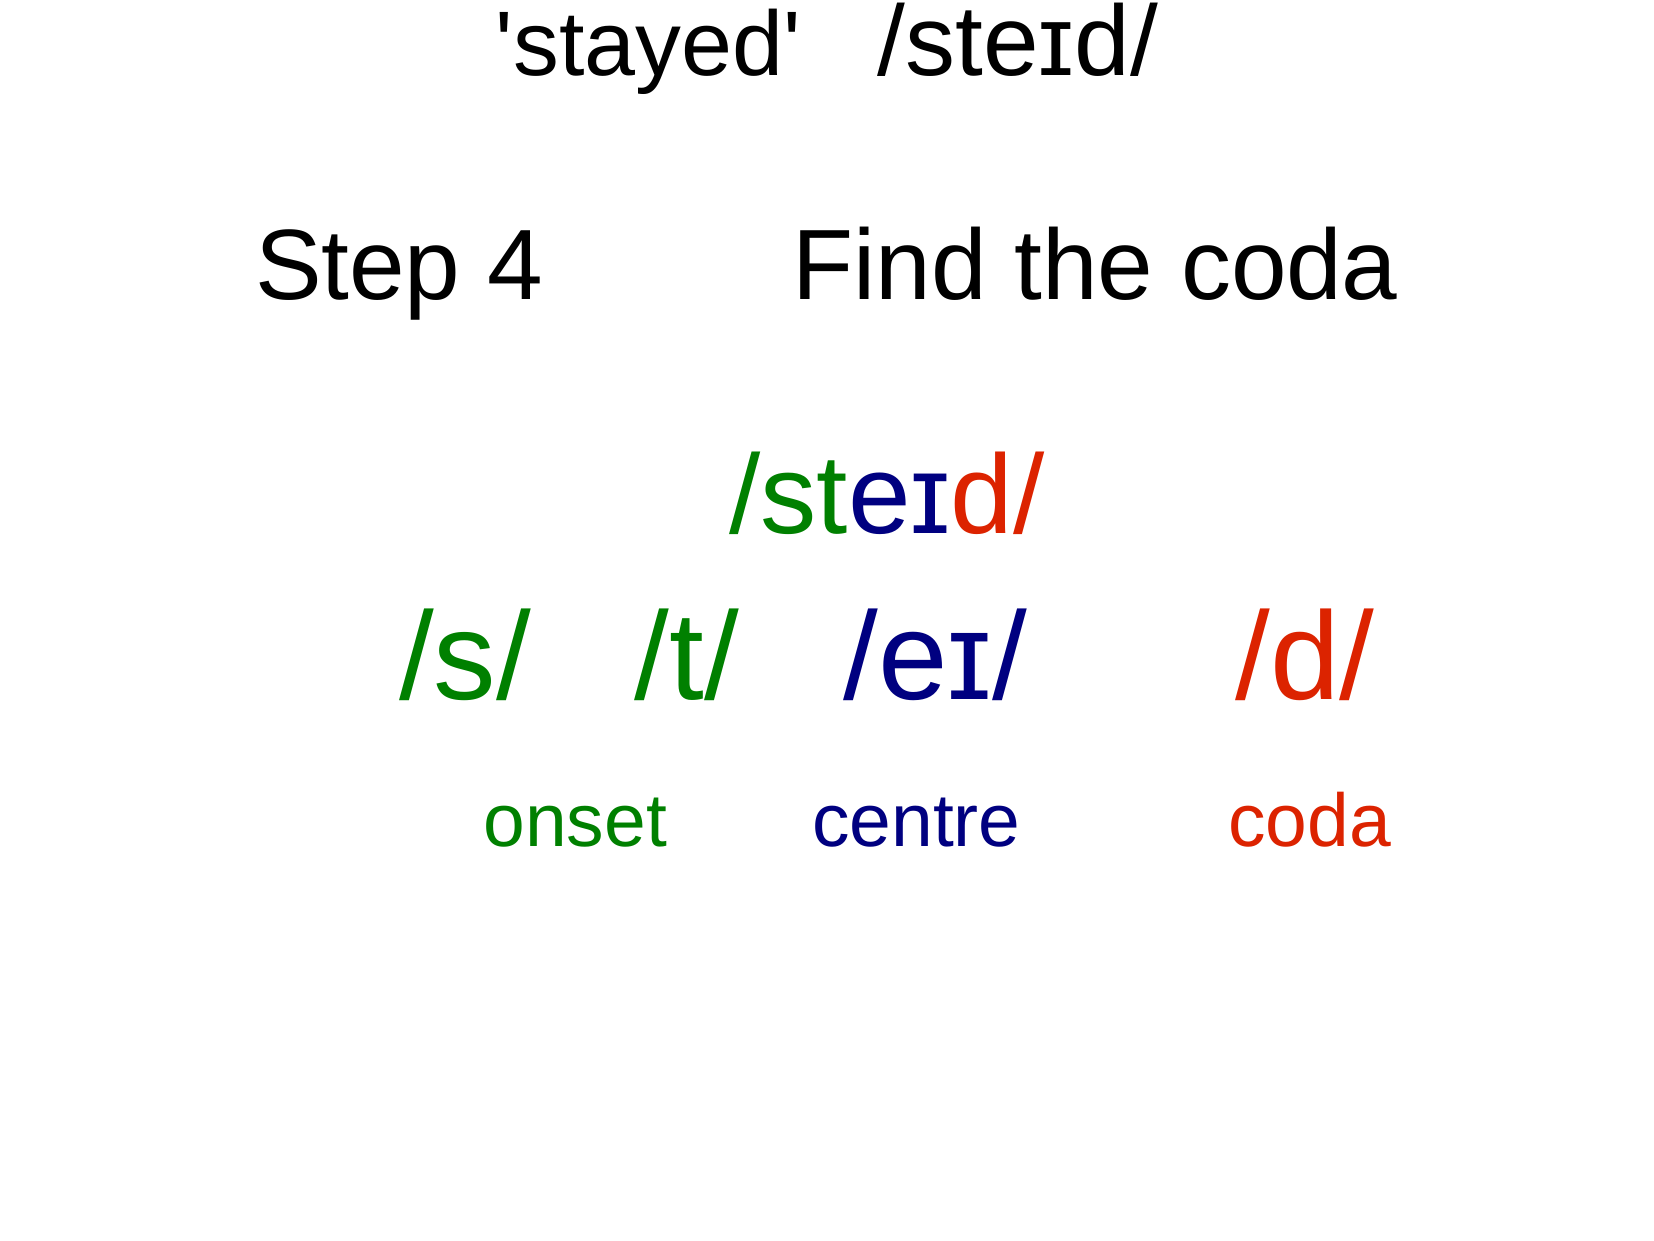

# 'stayed' /steɪd/ Step 4 Find the coda
/steɪd/
/s/ /t/ /eɪ/ /d/
 onset centre coda